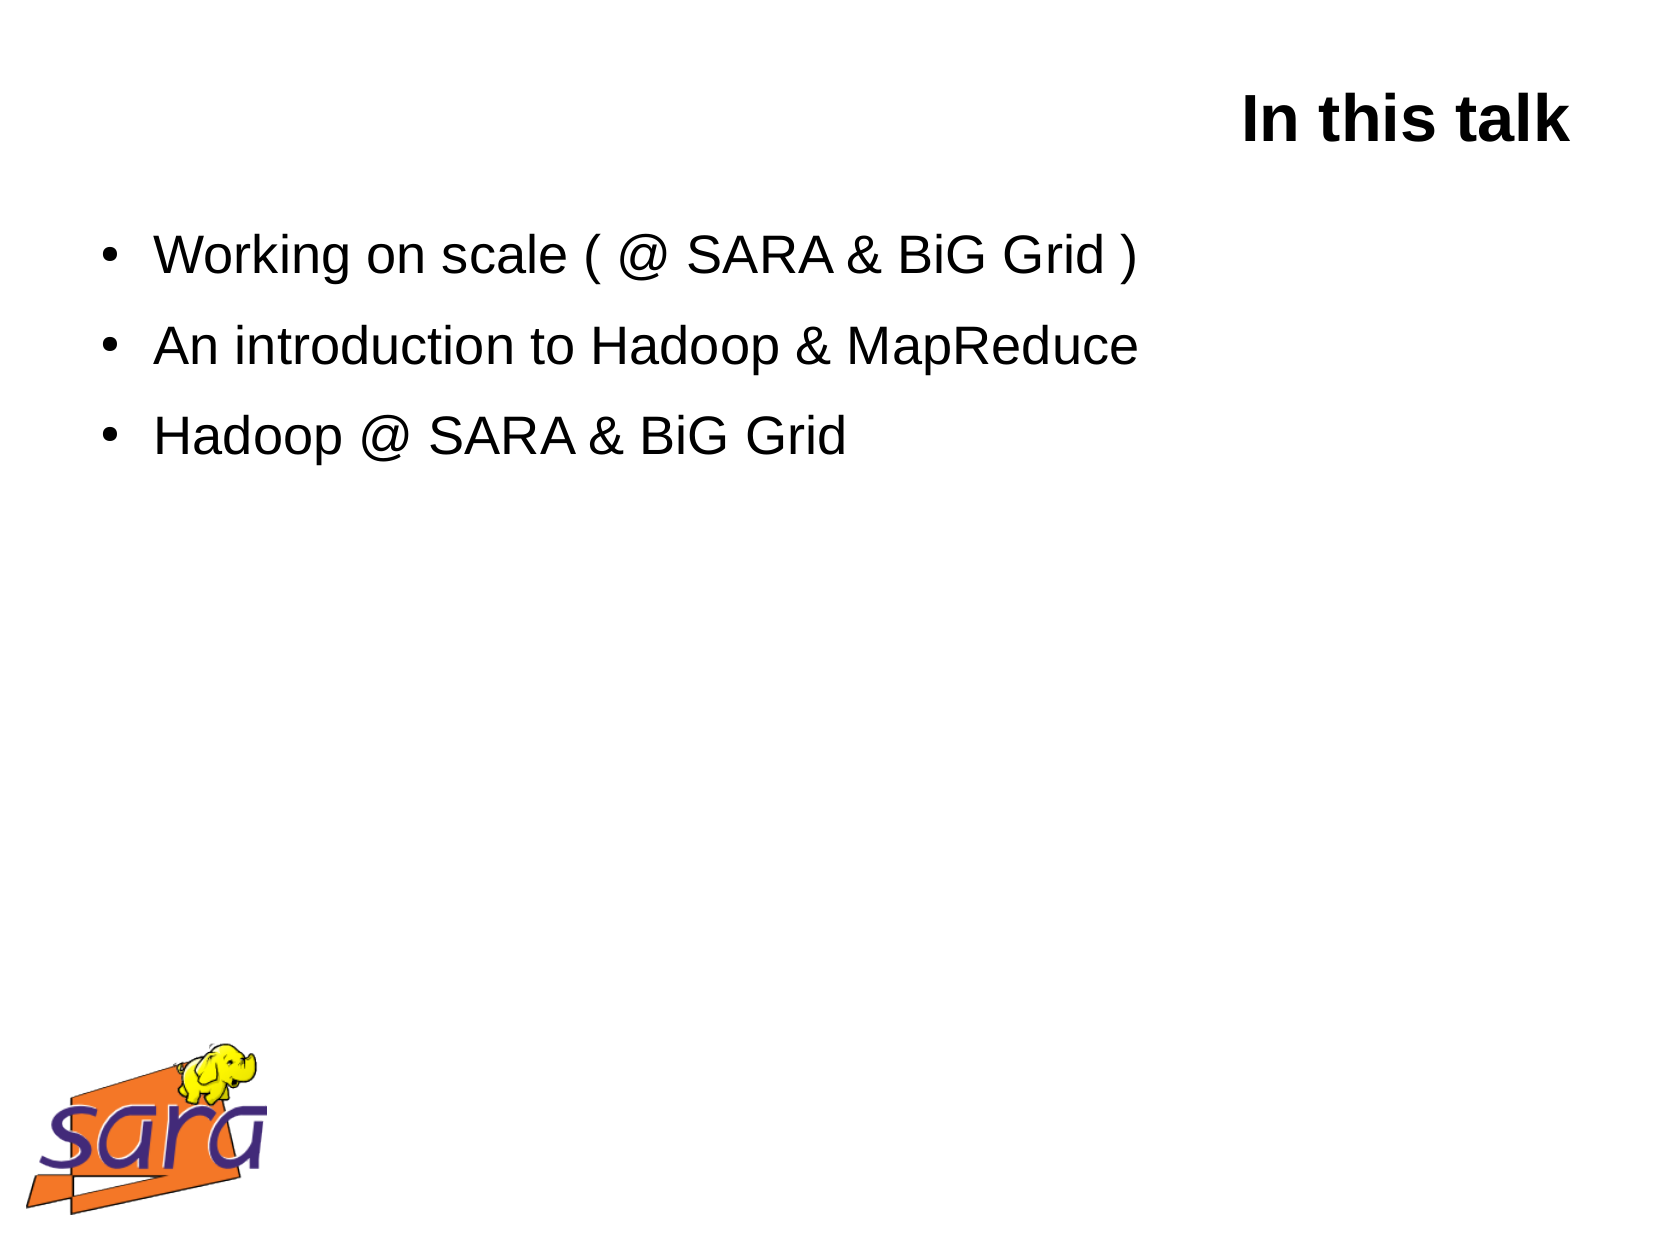

# In this talk
Working on scale ( @ SARA & BiG Grid )
An introduction to Hadoop & MapReduce
Hadoop @ SARA & BiG Grid